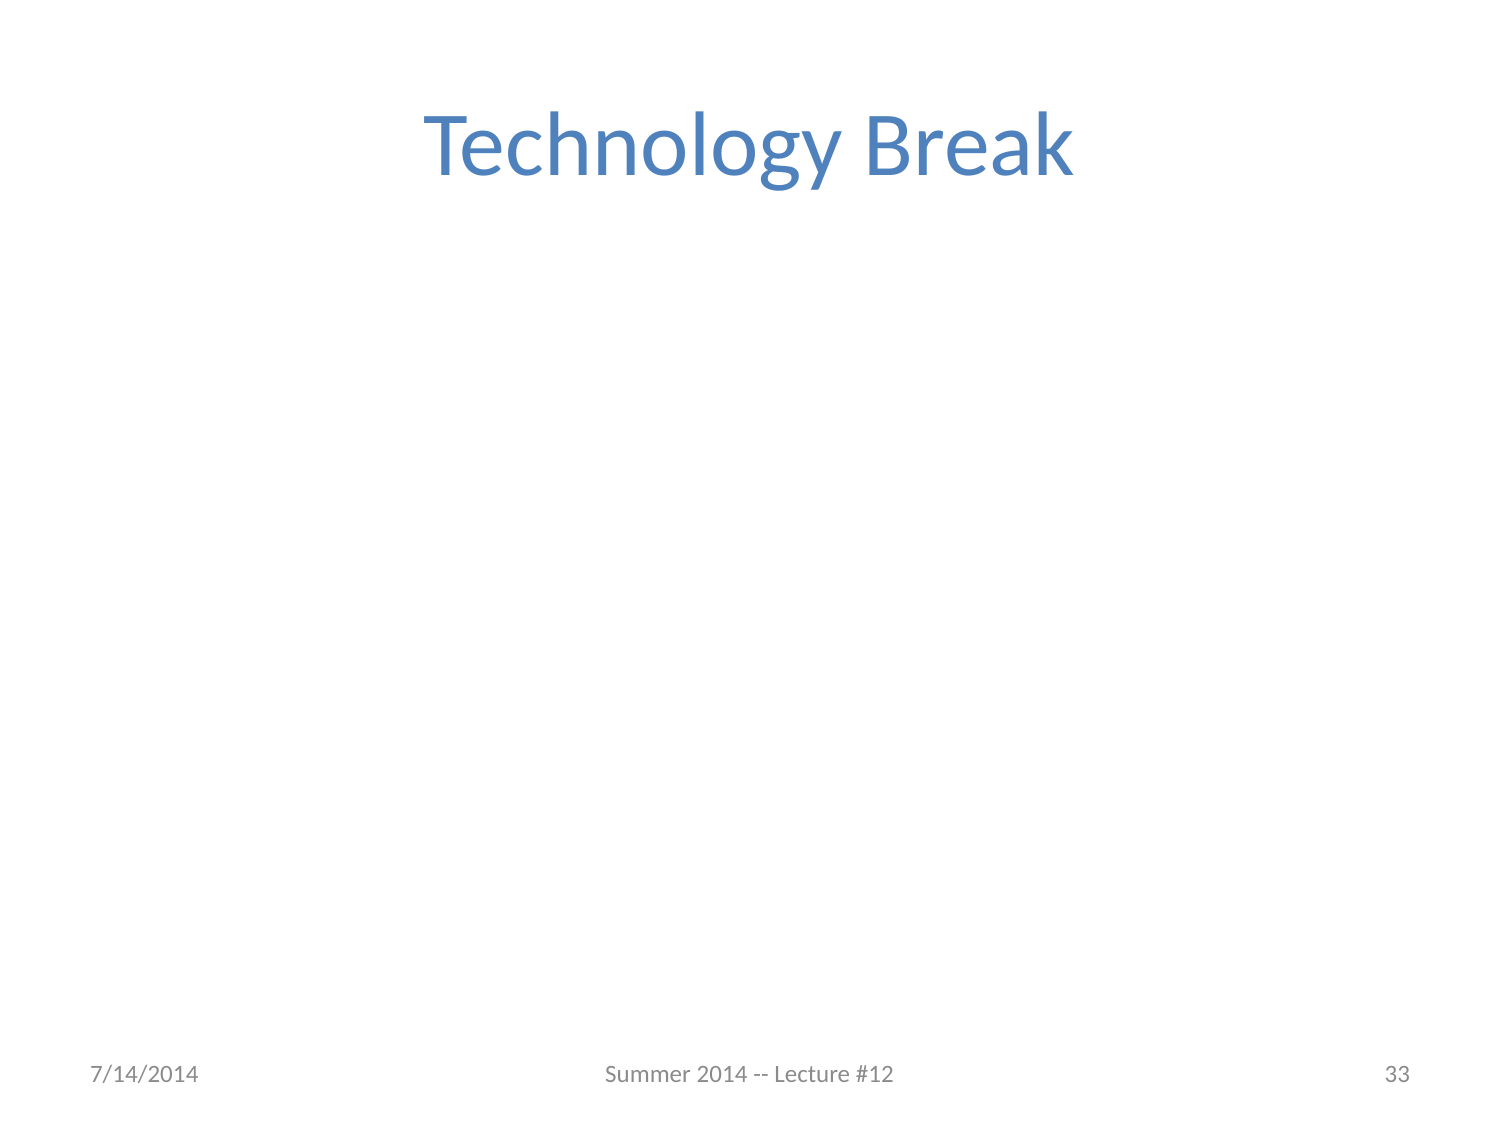

# Technology Break
7/14/2014
Summer 2014 -- Lecture #12